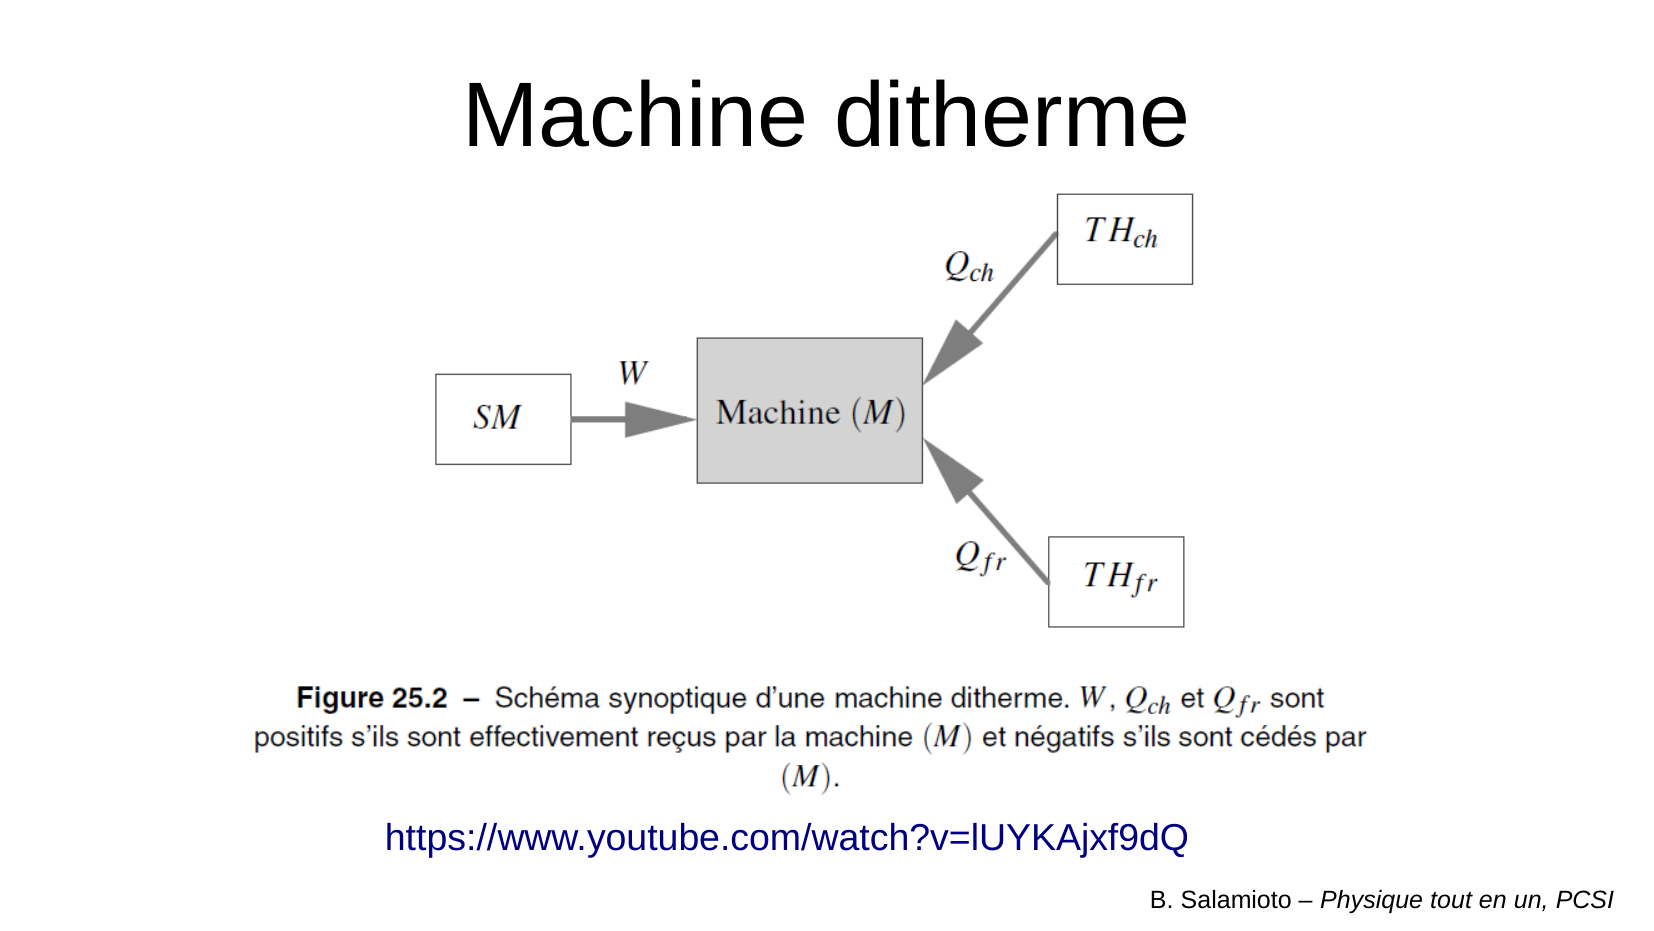

# Machine ditherme
https://www.youtube.com/watch?v=lUYKAjxf9dQ
B. Salamioto – Physique tout en un, PCSI